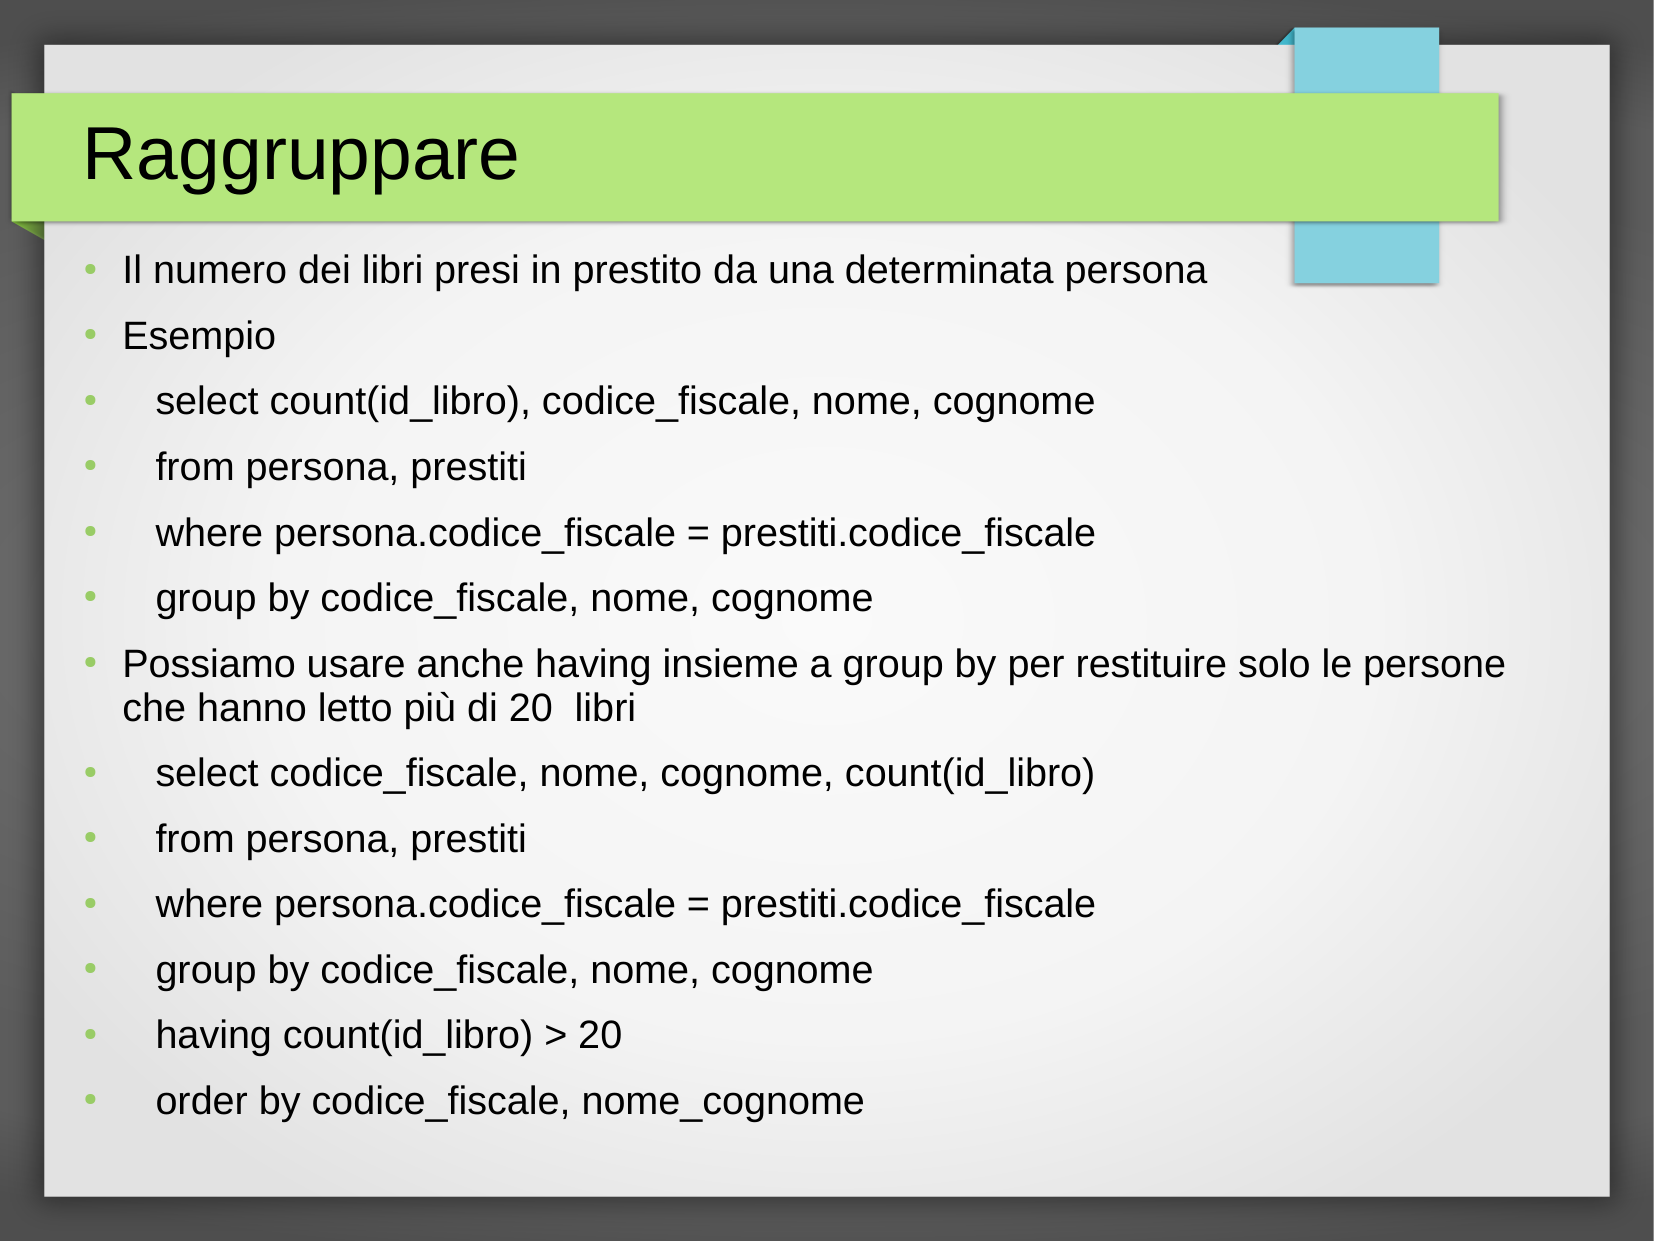

# Raggruppare
Il numero dei libri presi in prestito da una determinata persona
Esempio
 select count(id_libro), codice_fiscale, nome, cognome
 from persona, prestiti
 where persona.codice_fiscale = prestiti.codice_fiscale
 group by codice_fiscale, nome, cognome
Possiamo usare anche having insieme a group by per restituire solo le persone che hanno letto più di 20 libri
 select codice_fiscale, nome, cognome, count(id_libro)
 from persona, prestiti
 where persona.codice_fiscale = prestiti.codice_fiscale
 group by codice_fiscale, nome, cognome
 having count(id_libro) > 20
 order by codice_fiscale, nome_cognome